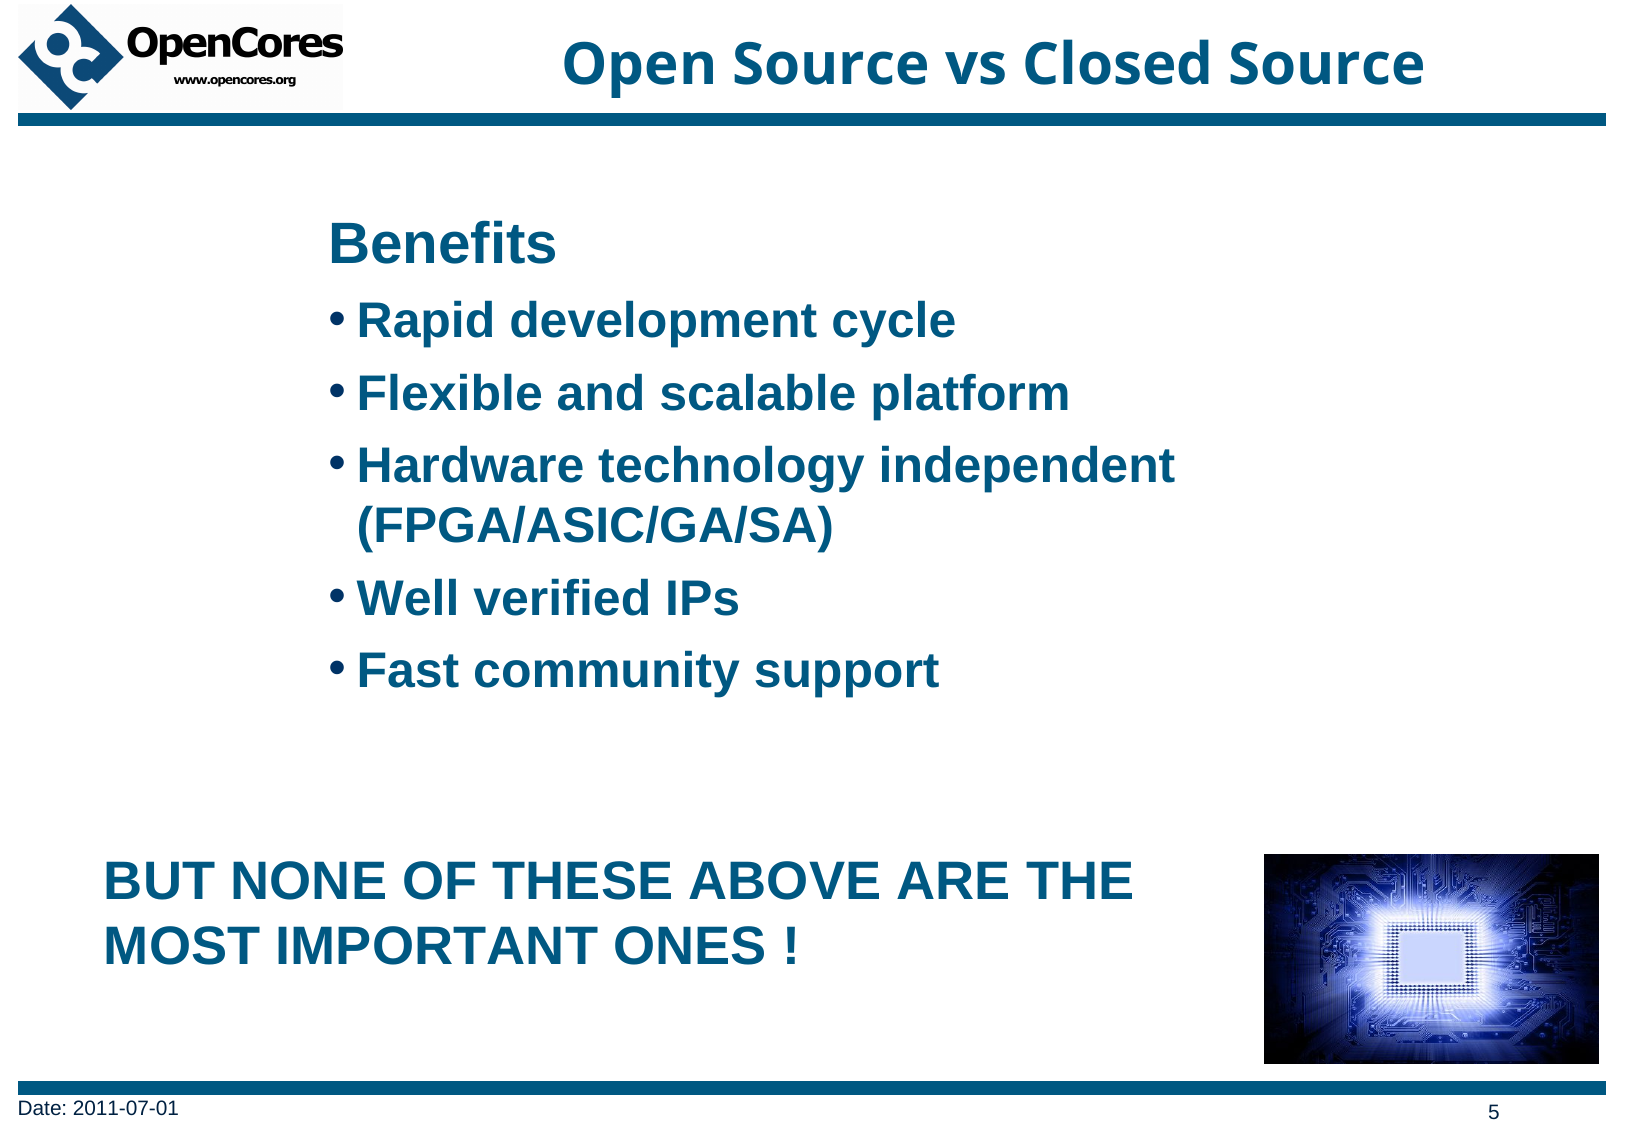

Open Source vs Closed Source
Benefits
Rapid development cycle
Flexible and scalable platform
Hardware technology independent (FPGA/ASIC/GA/SA)
Well verified IPs
Fast community support
BUT NONE OF THESE ABOVE ARE THE MOST IMPORTANT ONES !